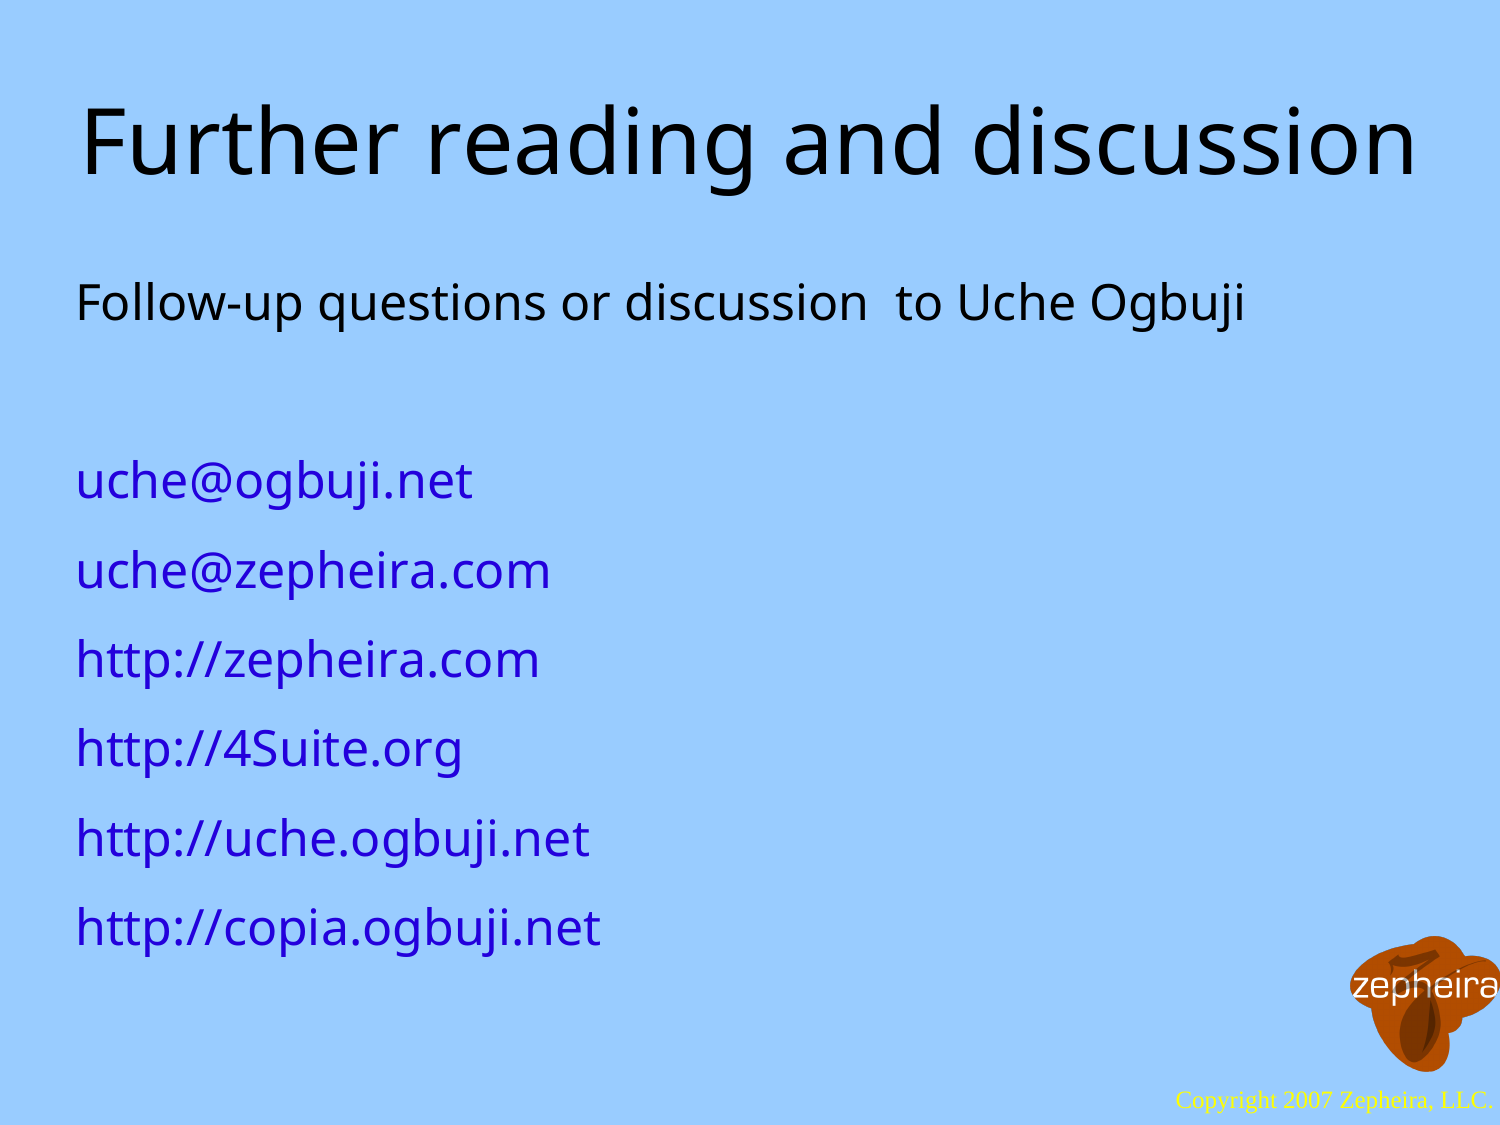

# Further reading and discussion
Follow-up questions or discussion to Uche Ogbuji
uche@ogbuji.net
uche@zepheira.com
http://zepheira.com
http://4Suite.org
http://uche.ogbuji.net
http://copia.ogbuji.net